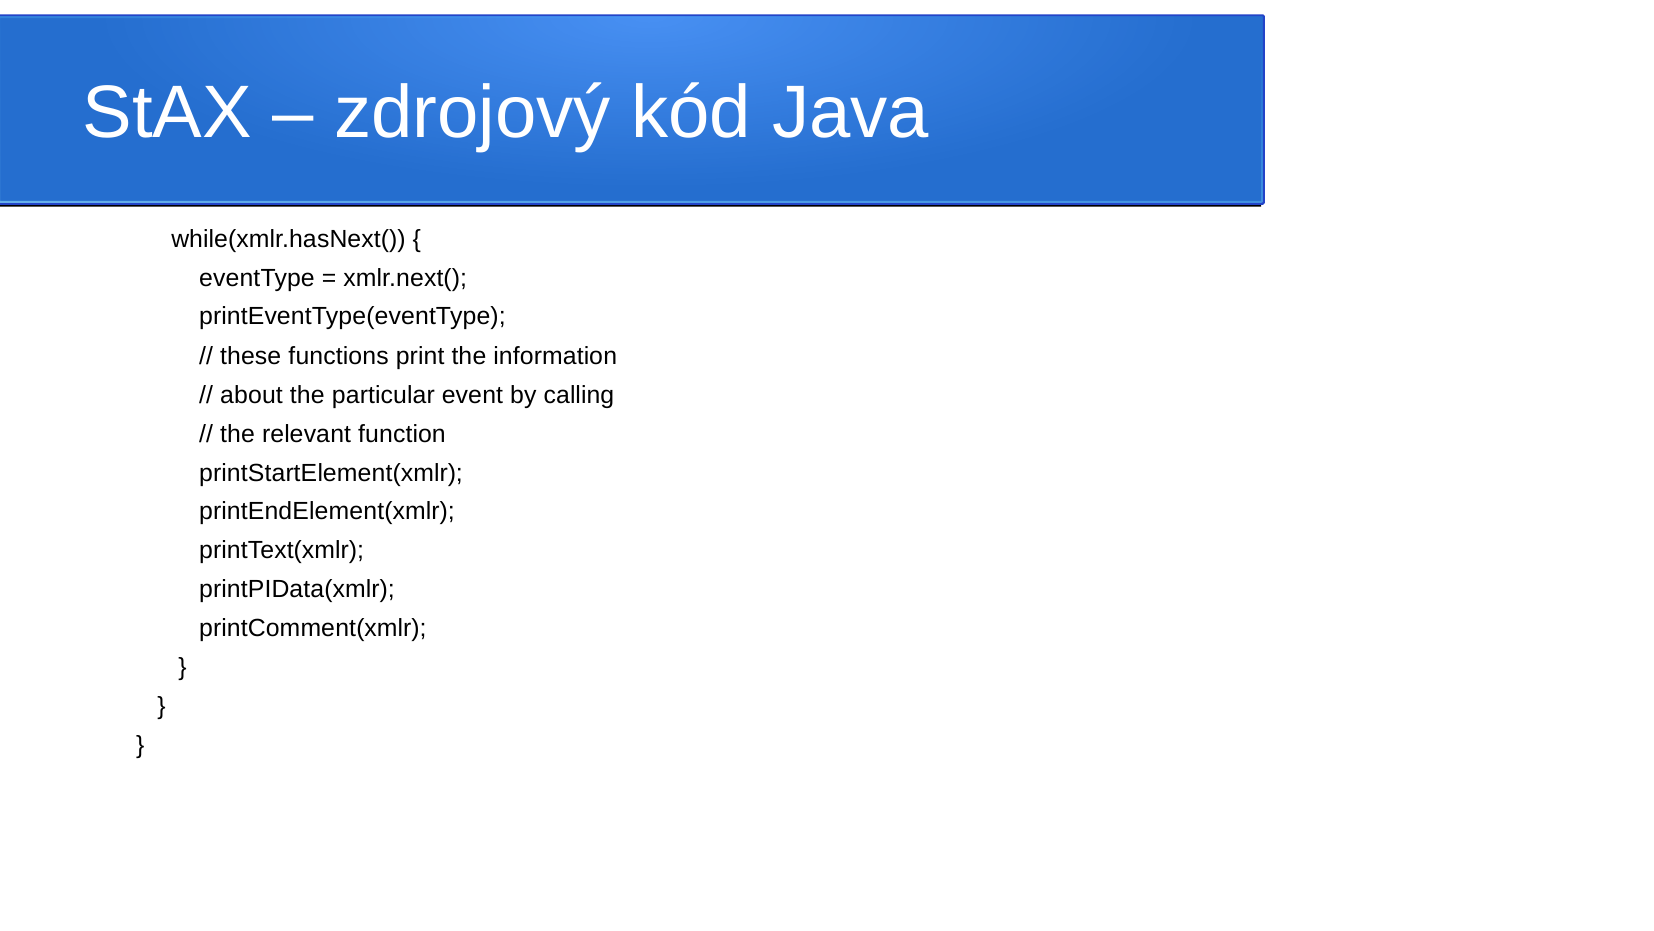

# StAX – zdrojový kód Java
 while(xmlr.hasNext()) {
 eventType = xmlr.next();
 printEventType(eventType);
 // these functions print the information
 // about the particular event by calling
 // the relevant function
 printStartElement(xmlr);
 printEndElement(xmlr);
 printText(xmlr);
 printPIData(xmlr);
 printComment(xmlr);
 }
 }
 }